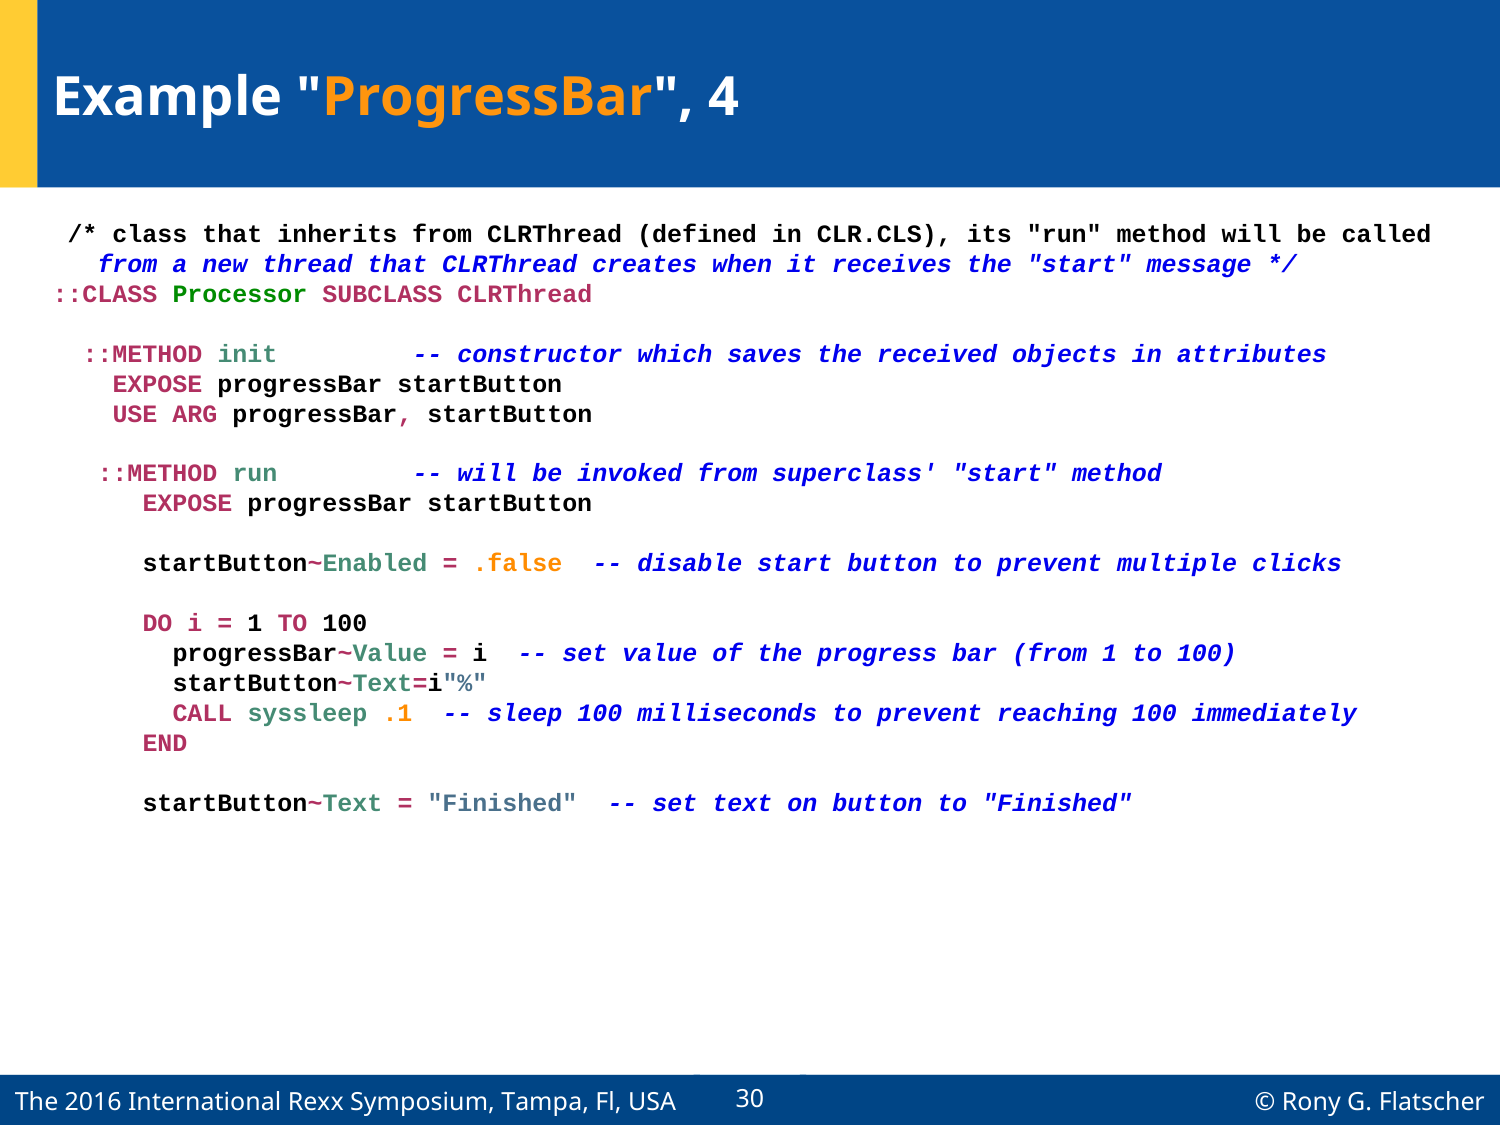

# Example "ProgressBar", 4
 /* class that inherits from CLRThread (defined in CLR.CLS), its "run" method will be called
 from a new thread that CLRThread creates when it receives the "start" message */
::CLASS Processor SUBCLASS CLRThread
 ::METHOD init -- constructor which saves the received objects in attributes
 EXPOSE progressBar startButton
 USE ARG progressBar, startButton
 ::METHOD run -- will be invoked from superclass' "start" method
 EXPOSE progressBar startButton
 startButton~Enabled = .false -- disable start button to prevent multiple clicks
 DO i = 1 TO 100
 progressBar~Value = i -- set value of the progress bar (from 1 to 100)
 startButton~Text=i"%"
 CALL syssleep .1 -- sleep 100 milliseconds to prevent reaching 100 immediately
 END
 startButton~Text = "Finished" -- set text on button to "Finished"